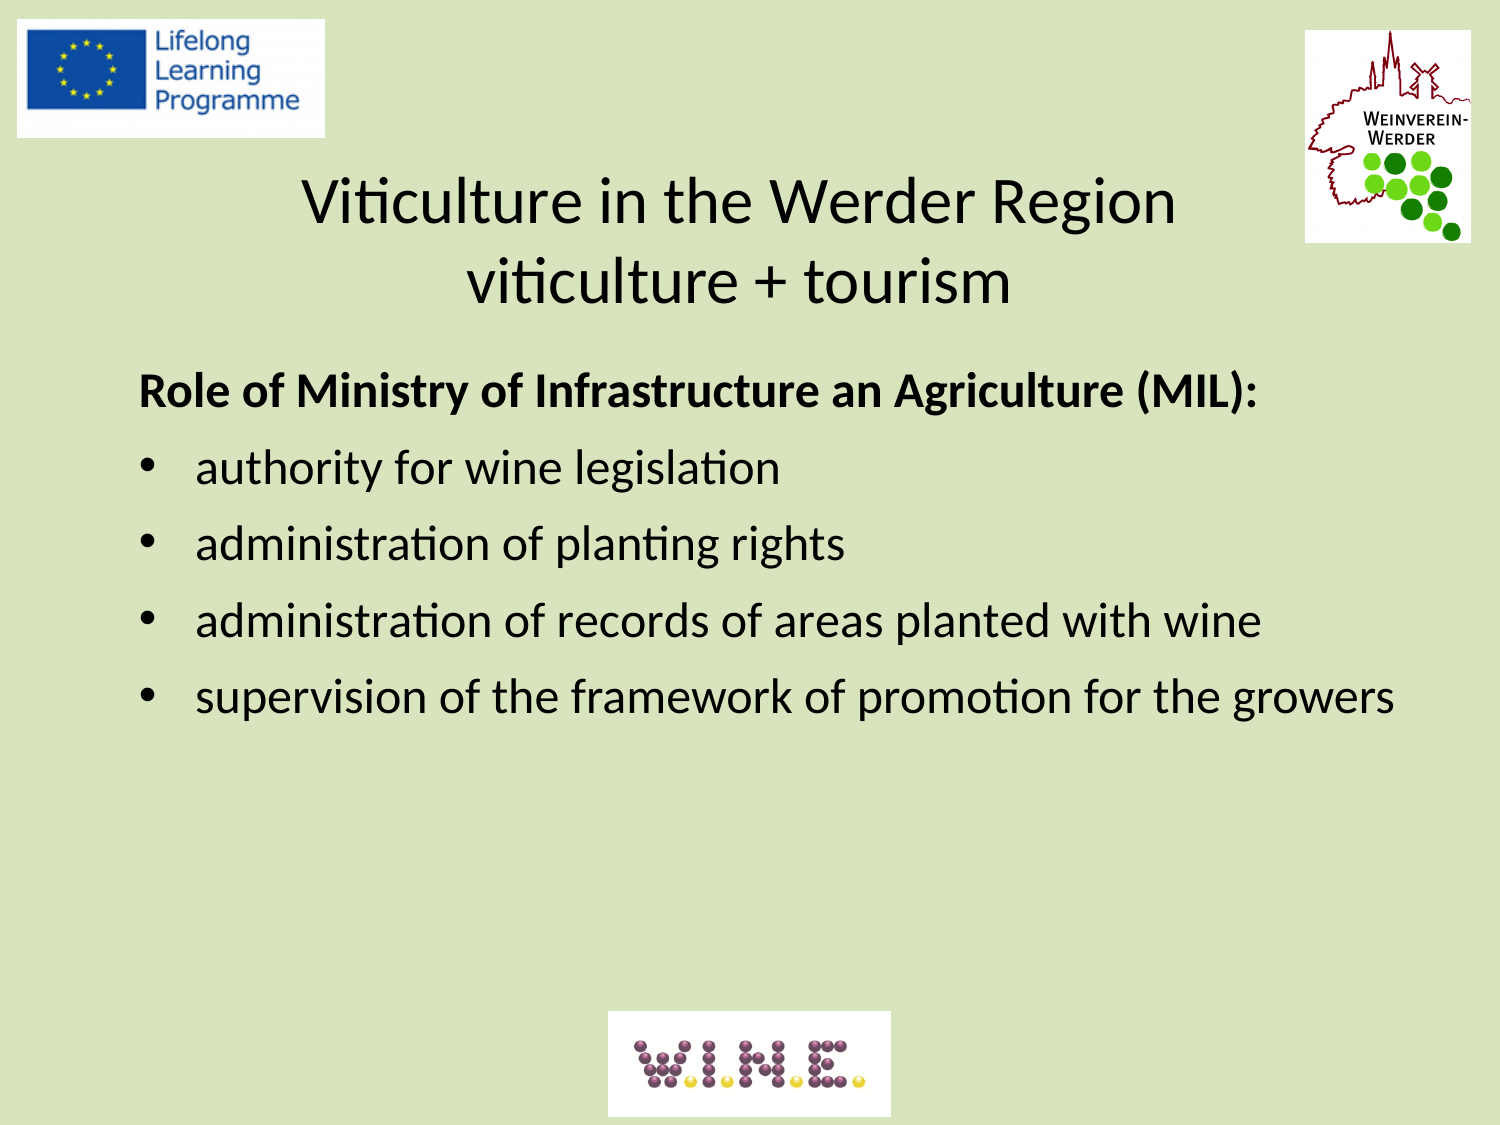

Viticulture in the Werder Region
viticulture + tourism
Role of Ministry of Infrastructure an Agriculture (MIL):
authority for wine legislation
administration of planting rights
administration of records of areas planted with wine
supervision of the framework of promotion for the growers